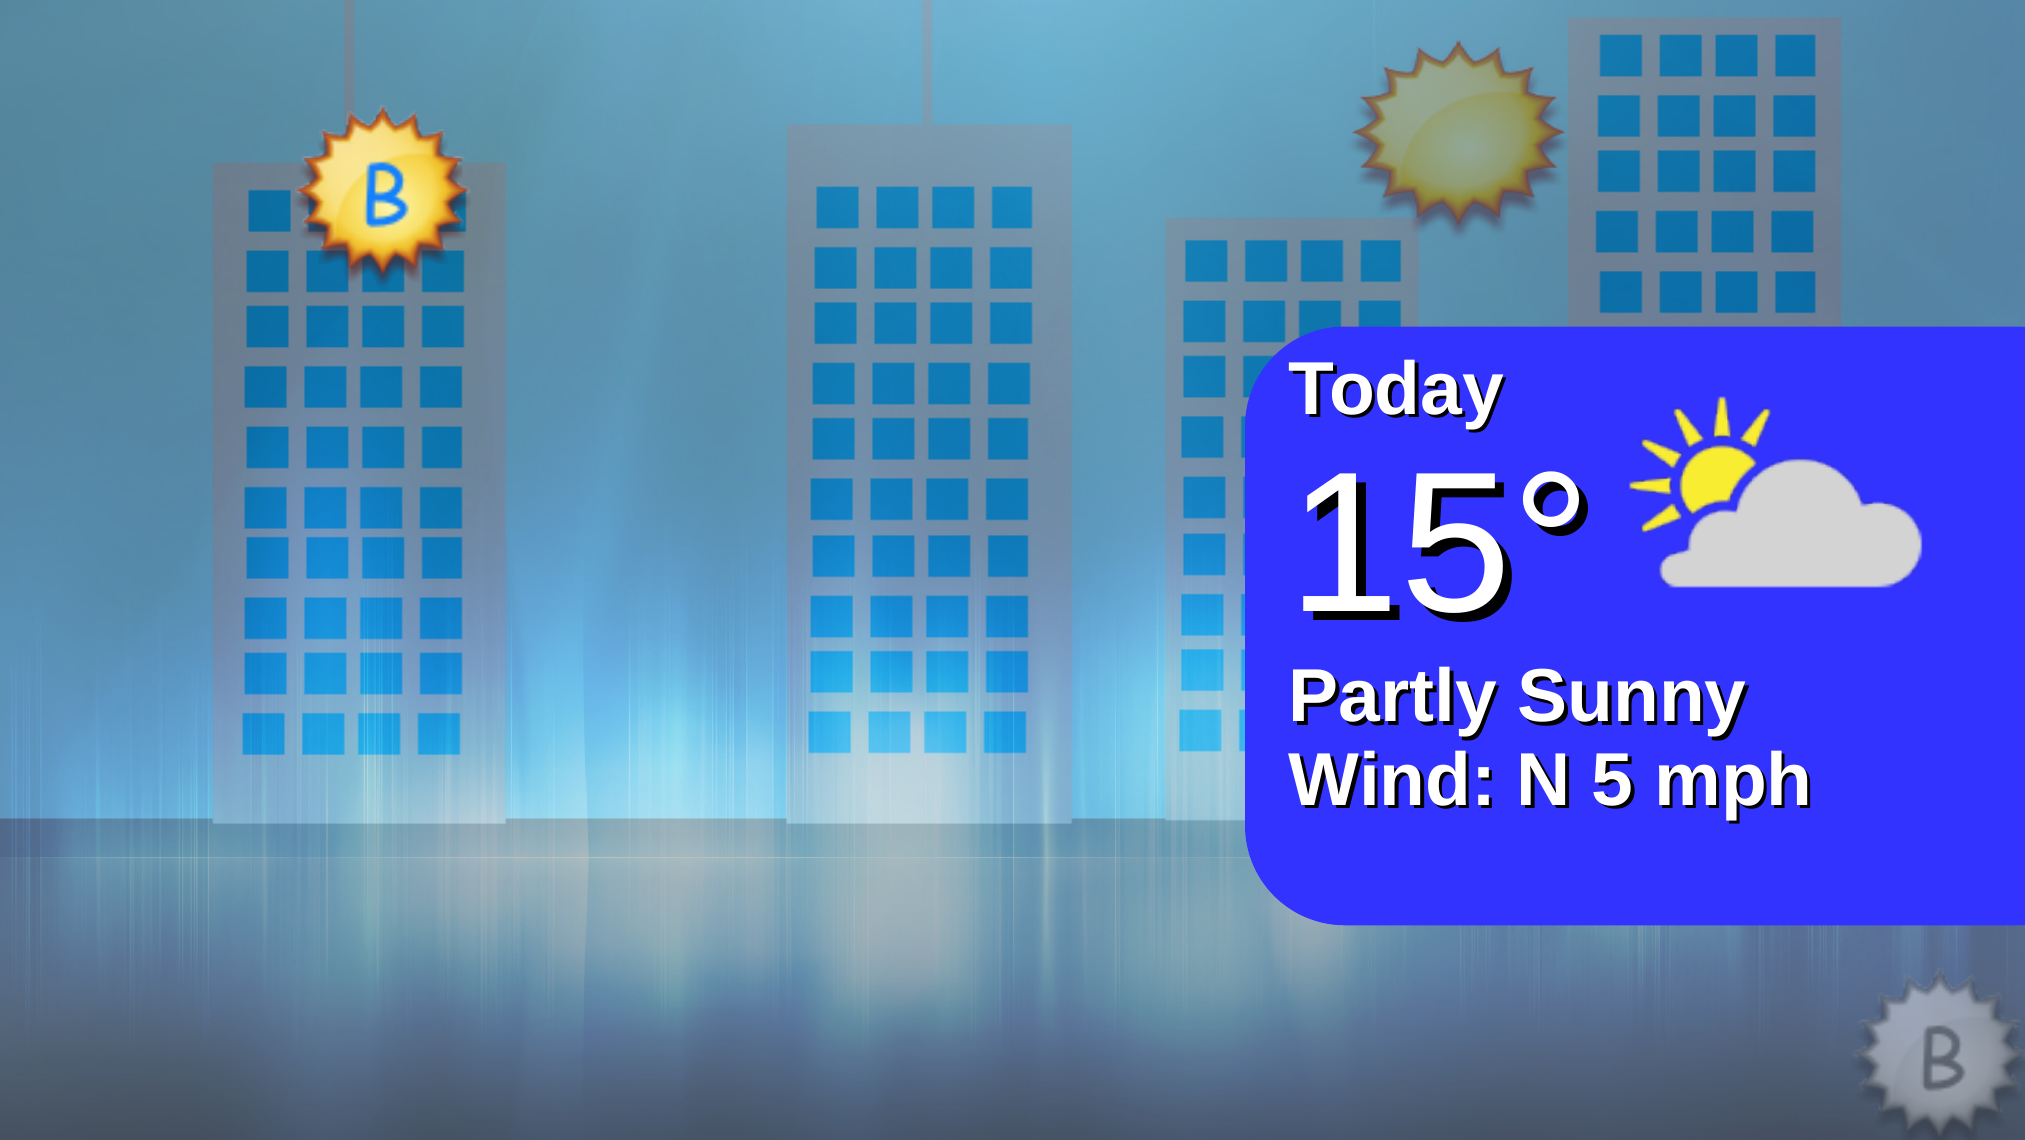

Today
15°
Partly Sunny
Wind: N 5 mph